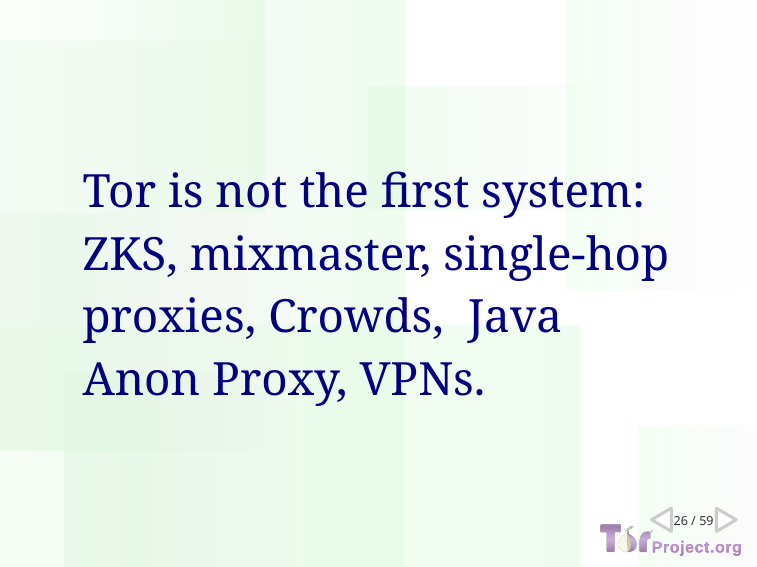

Tor is not the first system: ZKS, mixmaster, single-hop proxies, Crowds, Java Anon Proxy, VPNs.